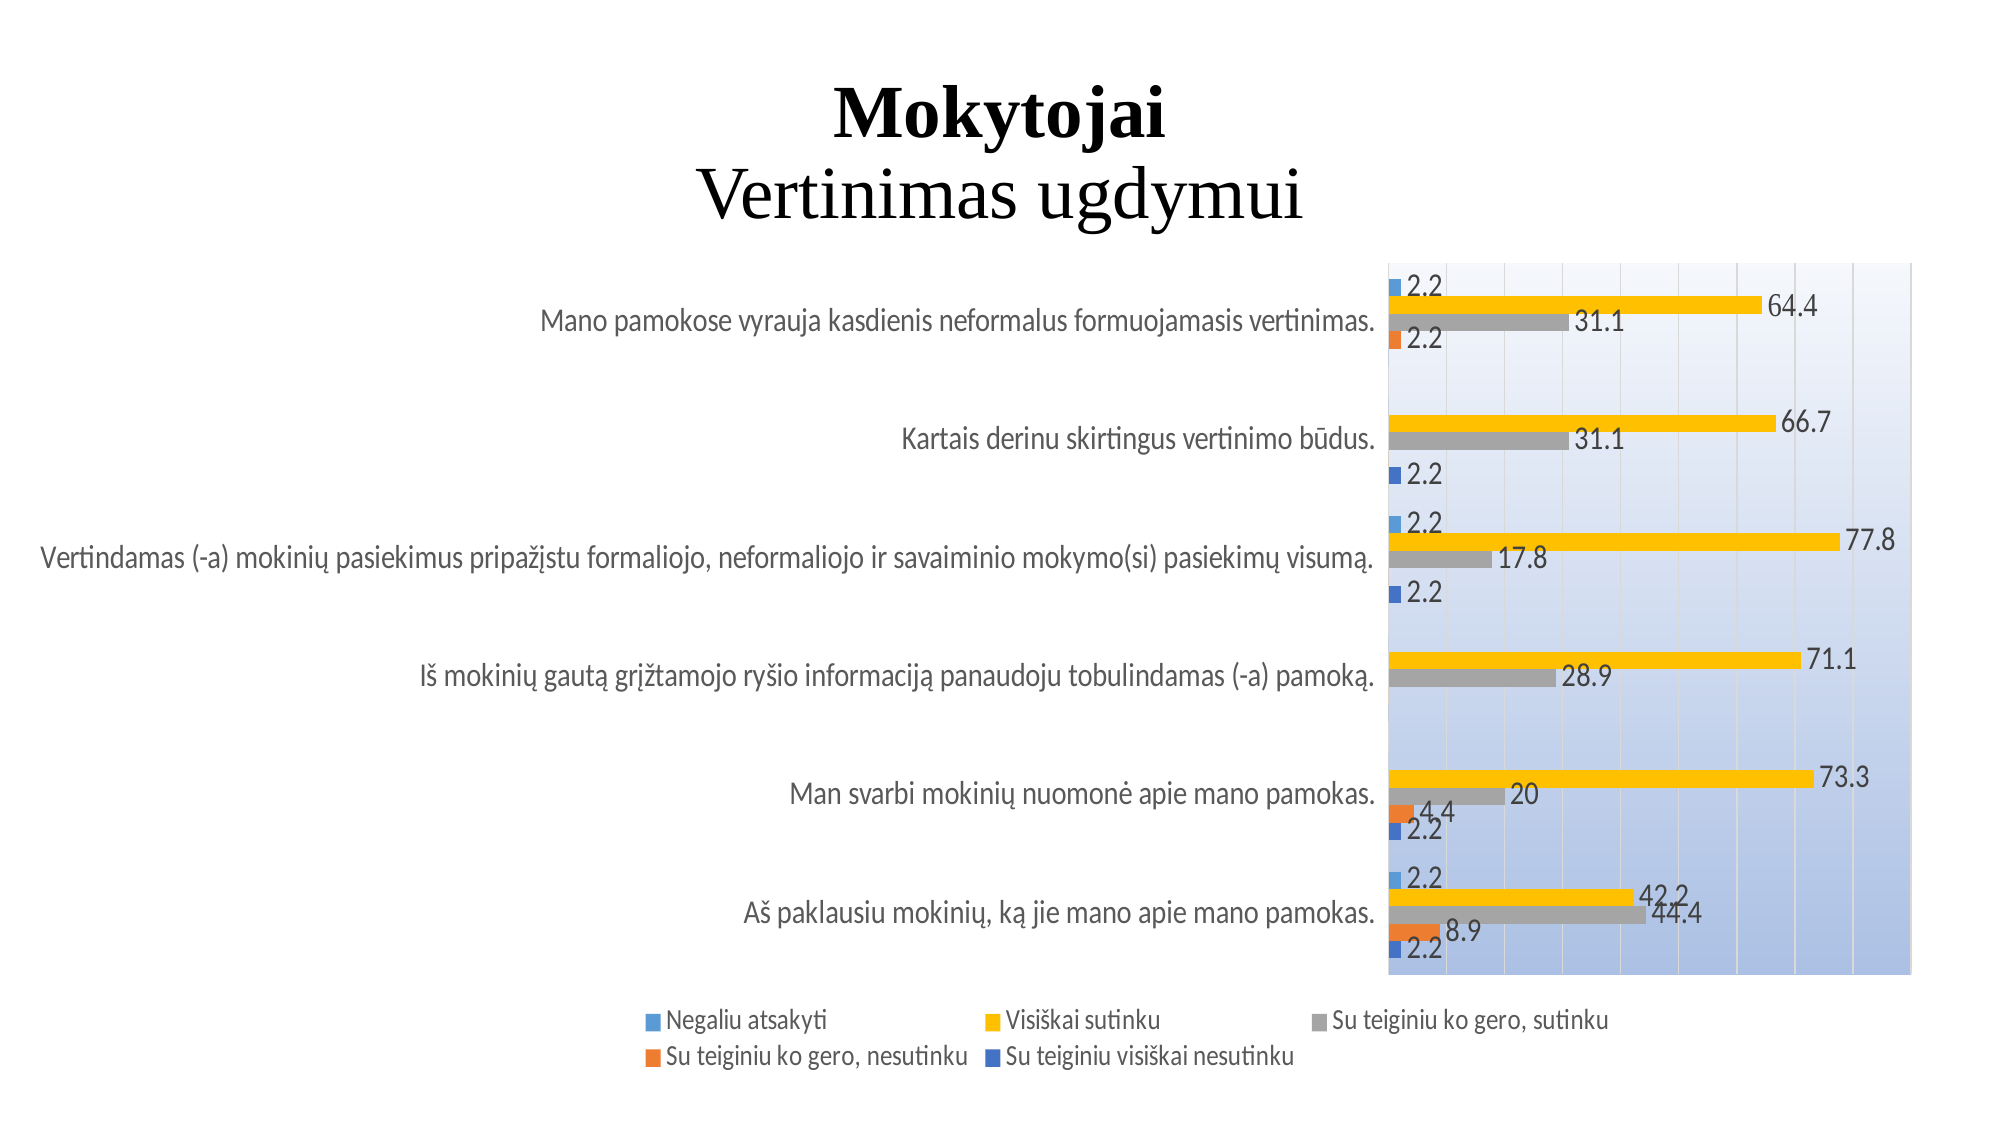

# Mokytojai Vertinimas ugdymui
### Chart
| Category | Su teiginiu visiškai nesutinku | Su teiginiu ko gero, nesutinku | Su teiginiu ko gero, sutinku | Visiškai sutinku | Negaliu atsakyti |
|---|---|---|---|---|---|
| Aš paklausiu mokinių, ką jie mano apie mano pamokas. | 2.2 | 8.9 | 44.4 | 42.2 | 2.2 |
|  Man svarbi mokinių nuomonė apie mano pamokas. | 2.2 | 4.4 | 20.0 | 73.3 | 0.0 |
| Iš mokinių gautą grįžtamojo ryšio informaciją panaudoju tobulindamas (-a) pamoką. | 0.0 | 0.0 | 28.9 | 71.1 | 0.0 |
| Vertindamas (-a) mokinių pasiekimus pripažįstu formaliojo, neformaliojo ir savaiminio mokymo(si) pasiekimų visumą. | 2.2 | 0.0 | 17.8 | 77.8 | 2.2 |
| Kartais derinu skirtingus vertinimo būdus. | 2.2 | 0.0 | 31.1 | 66.7 | 0.0 |
| Mano pamokose vyrauja kasdienis neformalus formuojamasis vertinimas. | 0.0 | 2.2 | 31.1 | 64.4 | 2.2 |